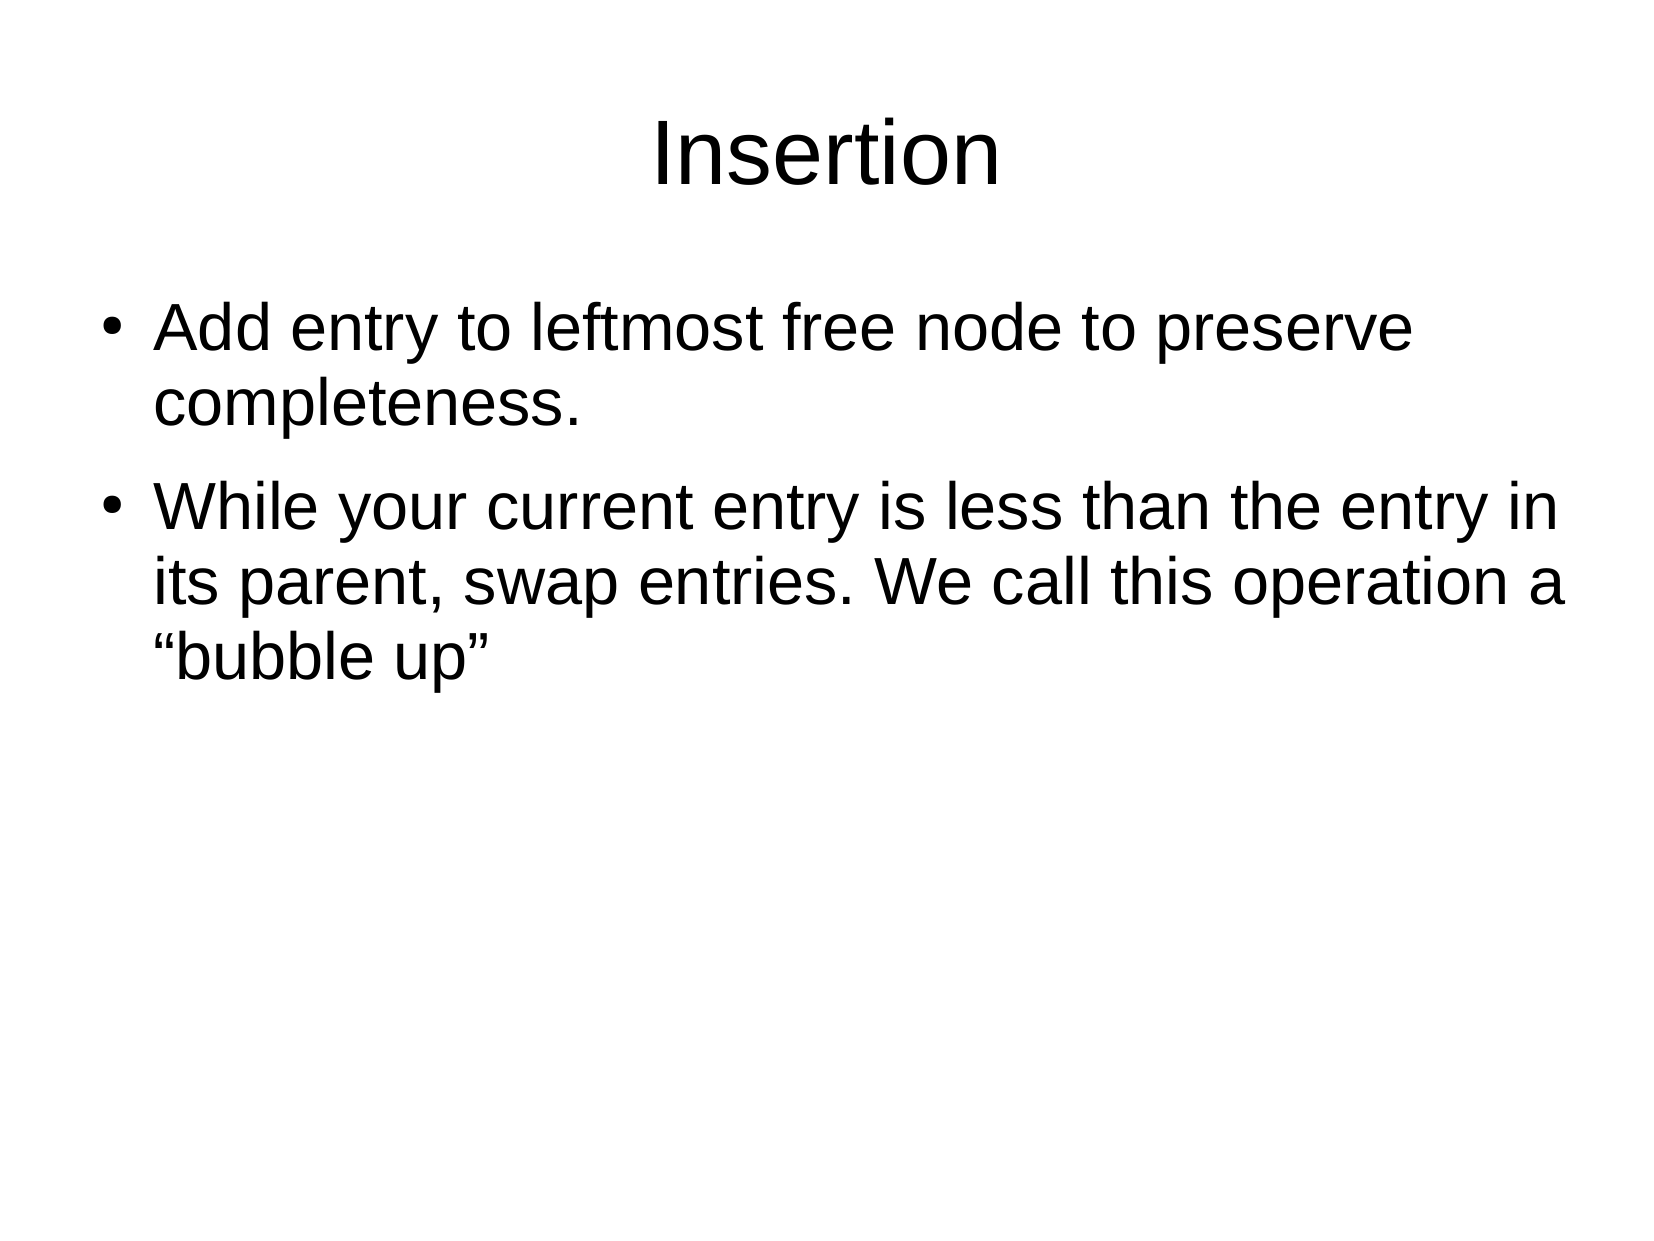

# Insertion
Add entry to leftmost free node to preserve completeness.
While your current entry is less than the entry in its parent, swap entries. We call this operation a “bubble up”